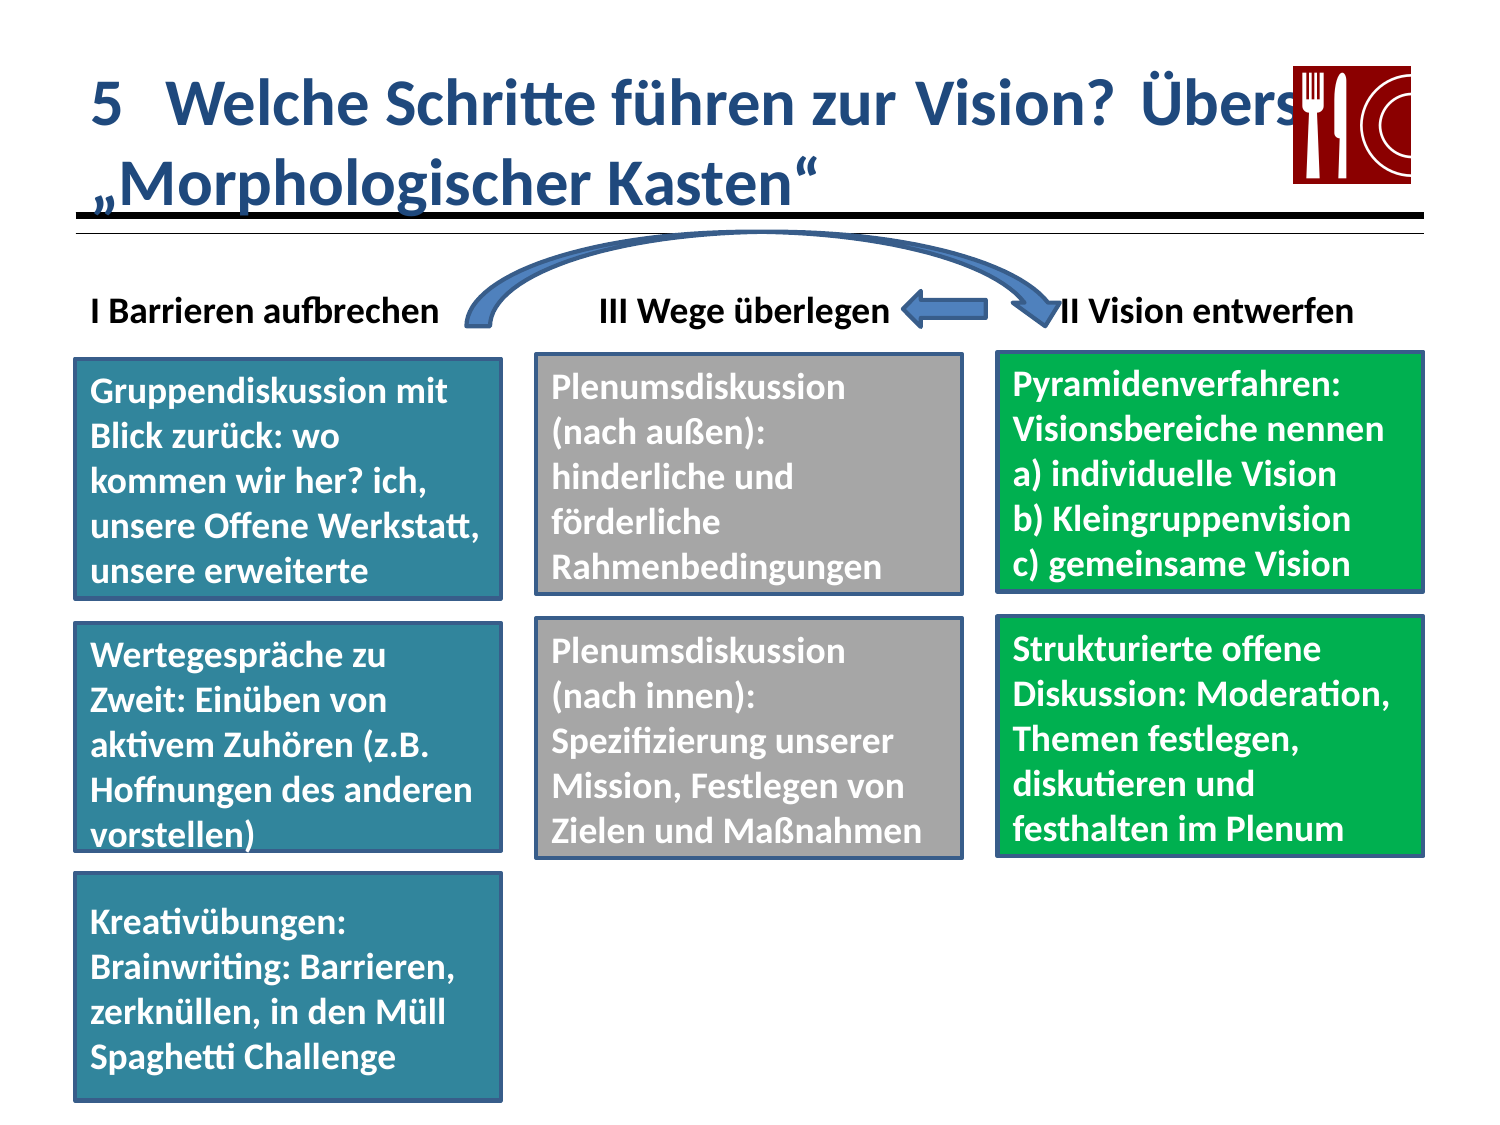

# 5	Welche Schritte führen zur 	Vision? 	Übersicht „Morphologischer Kasten“
I Barrieren aufbrechen
III Wege überlegen
II Vision entwerfen
Pyramidenverfahren:
Visionsbereiche nennen
a) individuelle Vision
b) Kleingruppenvision
c) gemeinsame Vision
Plenumsdiskussion
(nach außen):
hinderliche und
förderliche Rahmenbedingungen
Gruppendiskussion mit Blick zurück: wo kommen wir her? ich, unsere Offene Werkstatt, unsere erweiterte Umgebung
Strukturierte offene Diskussion: Moderation, Themen festlegen, diskutieren und festhalten im Plenum
Plenumsdiskussion
(nach innen):
Spezifizierung unserer Mission, Festlegen von Zielen und Maßnahmen
Wertegespräche zu Zweit: Einüben von aktivem Zuhören (z.B. Hoffnungen des anderen vorstellen)
Kreativübungen: Brainwriting: Barrieren, zerknüllen, in den Müll
Spaghetti Challenge